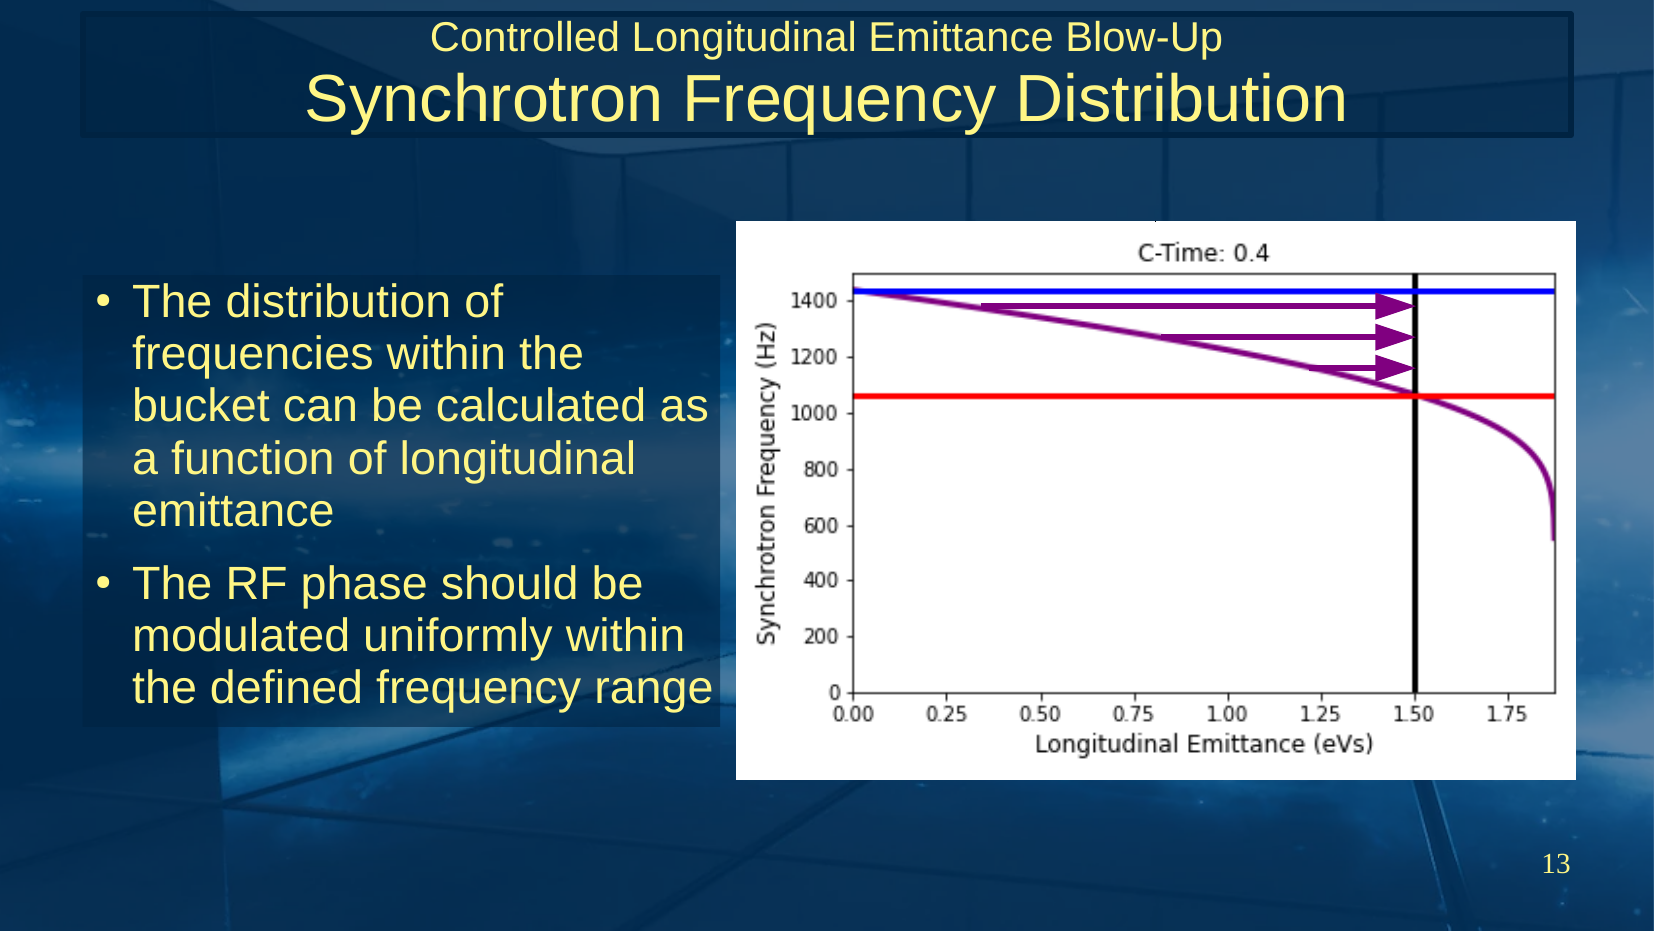

# Controlled Longitudinal Emittance Blow-Up Synchrotron Frequency Distribution
The distribution of frequencies within the bucket can be calculated as a function of longitudinal emittance
The RF phase should be modulated uniformly within the defined frequency range
13